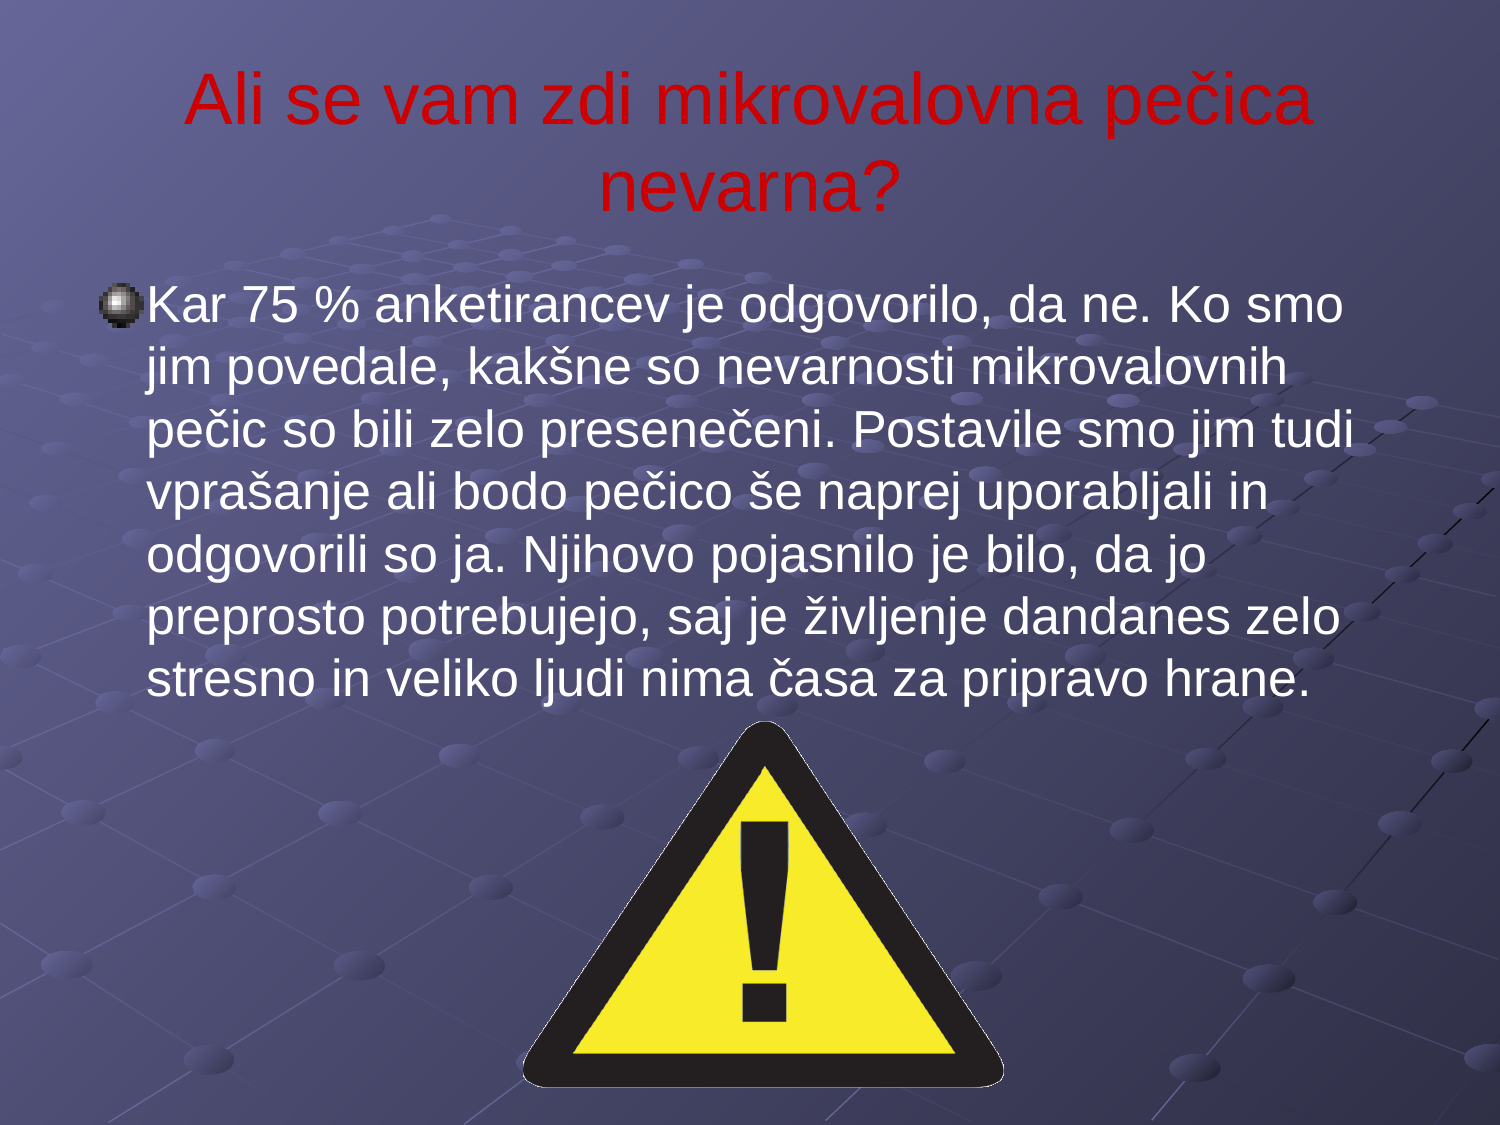

# Ali se vam zdi mikrovalovna pečica nevarna?
Kar 75 % anketirancev je odgovorilo, da ne. Ko smo jim povedale, kakšne so nevarnosti mikrovalovnih pečic so bili zelo presenečeni. Postavile smo jim tudi vprašanje ali bodo pečico še naprej uporabljali in odgovorili so ja. Njihovo pojasnilo je bilo, da jo preprosto potrebujejo, saj je življenje dandanes zelo stresno in veliko ljudi nima časa za pripravo hrane.